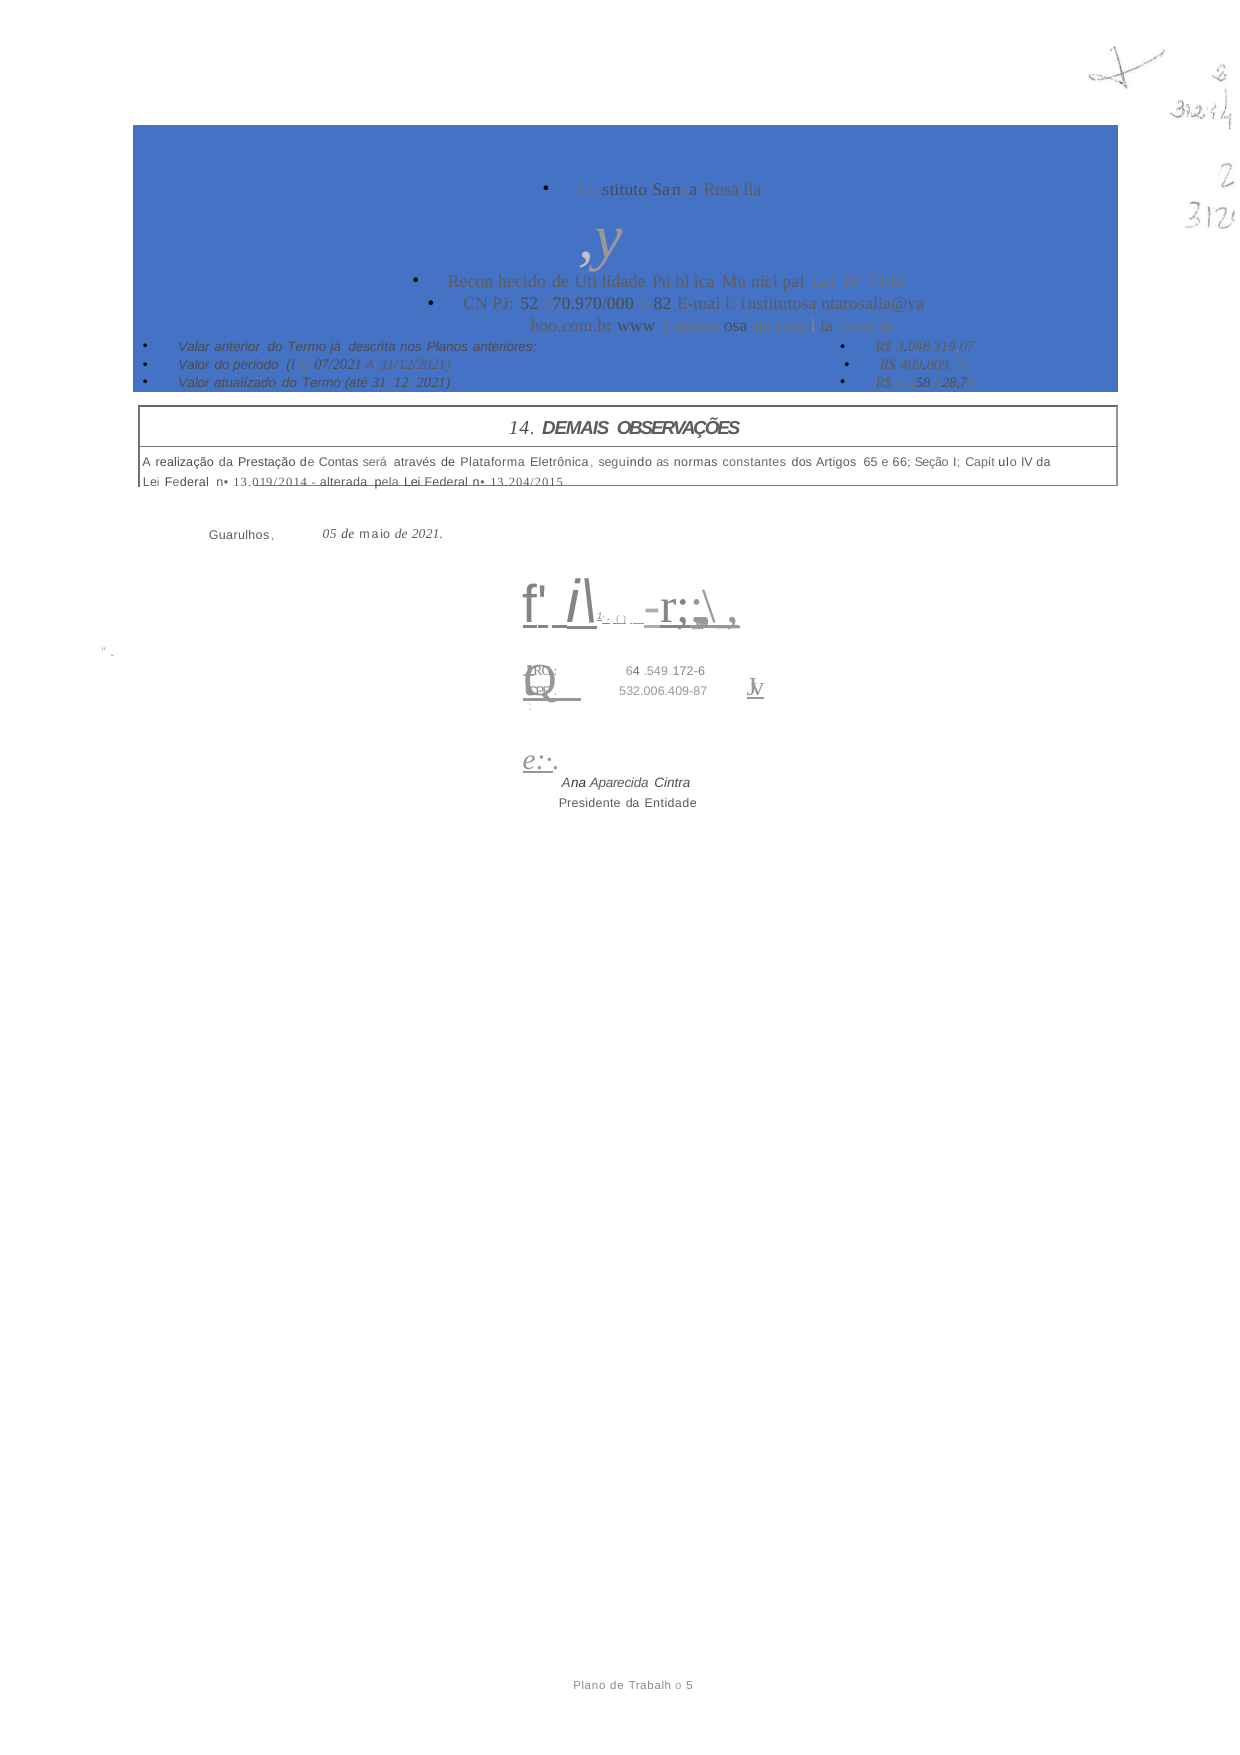

| I n stituto Santa Rosá lia ,y Recon hecido de Uti lidade Pú bl ica Mu nici pal Lei Nº 7143 CN PJ: 52.370.970/000 1-82 E-mai l: institutosa ntarosalia@ya hoo.com.br www .i nstitut osanta rosa l ia .com.br | |
| --- | --- |
| Valar anterior do Termo já descrita nos Planos anteriores: | R$ 3.048.319,07 |
| Valor do período (l Q/07/2021 A 31/12/2021) | R$ 409.809, 71 |
| Valor atualízado do Termo (até 31/ 12/ 2021) | R$ 3.458.128,78 |
14. DEMAIS OBSERVAÇÕES
A realização da Prestação de Contas será através de Plataforma Eletrônica, seguindo as normas constantes dos Artigos 65 e 66; Seção I; Capít ulo IV da Lei Federal n• 13.019/2014 - alterada pela Lei Federal n• 13.204/2015.
05 de maio de 2021.
Guarulhos,
f' i\1'- () -r;;,,,\_, t'Q_ 	Jv e:·.
Ana Aparecida Cintra
Presidente da Entidade
"..
RG.:
CPF .:
64 .549.172-6
532.006.409-87
Plano de Trabalh o